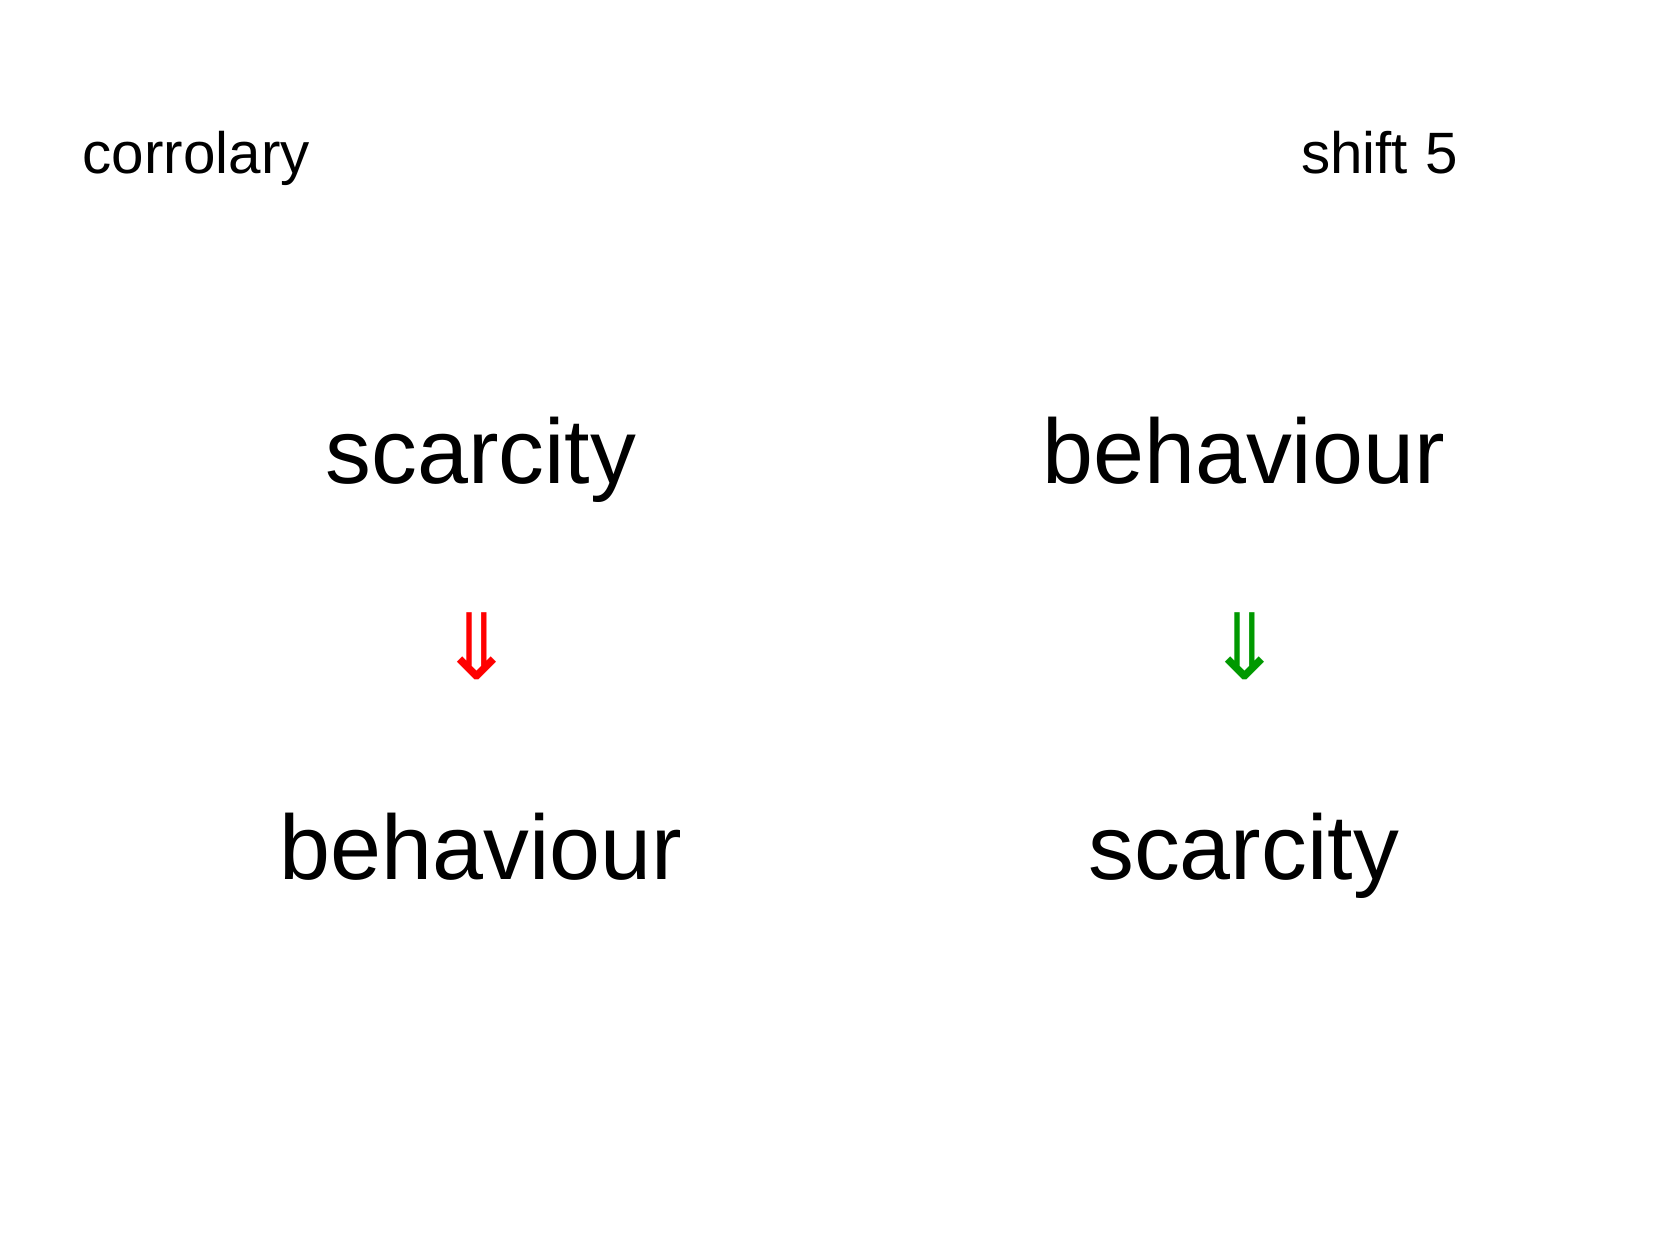

# corrolary
shift
5
scarcity
behaviour
behaviour
scarcity
⇓
⇓